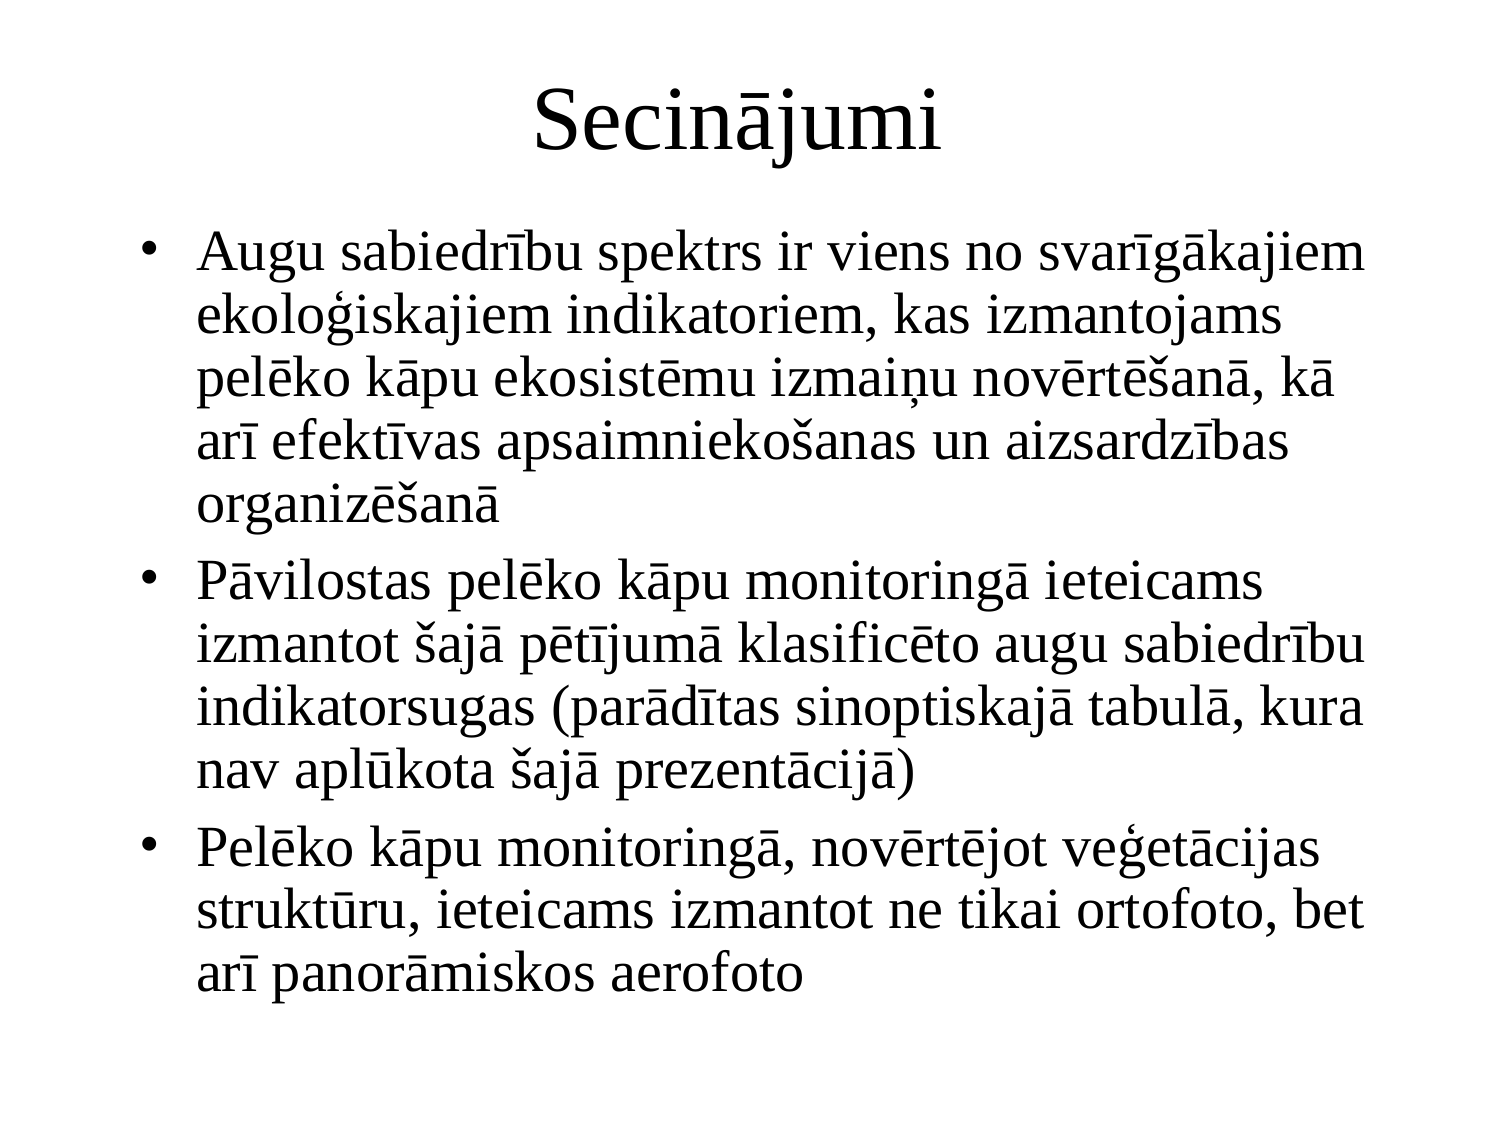

# Secinājumi
Augu sabiedrību spektrs ir viens no svarīgākajiem ekoloģiskajiem indikatoriem, kas izmantojams pelēko kāpu ekosistēmu izmaiņu novērtēšanā, kā arī efektīvas apsaimniekošanas un aizsardzības organizēšanā
Pāvilostas pelēko kāpu monitoringā ieteicams izmantot šajā pētījumā klasificēto augu sabiedrību indikatorsugas (parādītas sinoptiskajā tabulā, kura nav aplūkota šajā prezentācijā)
Pelēko kāpu monitoringā, novērtējot veģetācijas struktūru, ieteicams izmantot ne tikai ortofoto, bet arī panorāmiskos aerofoto